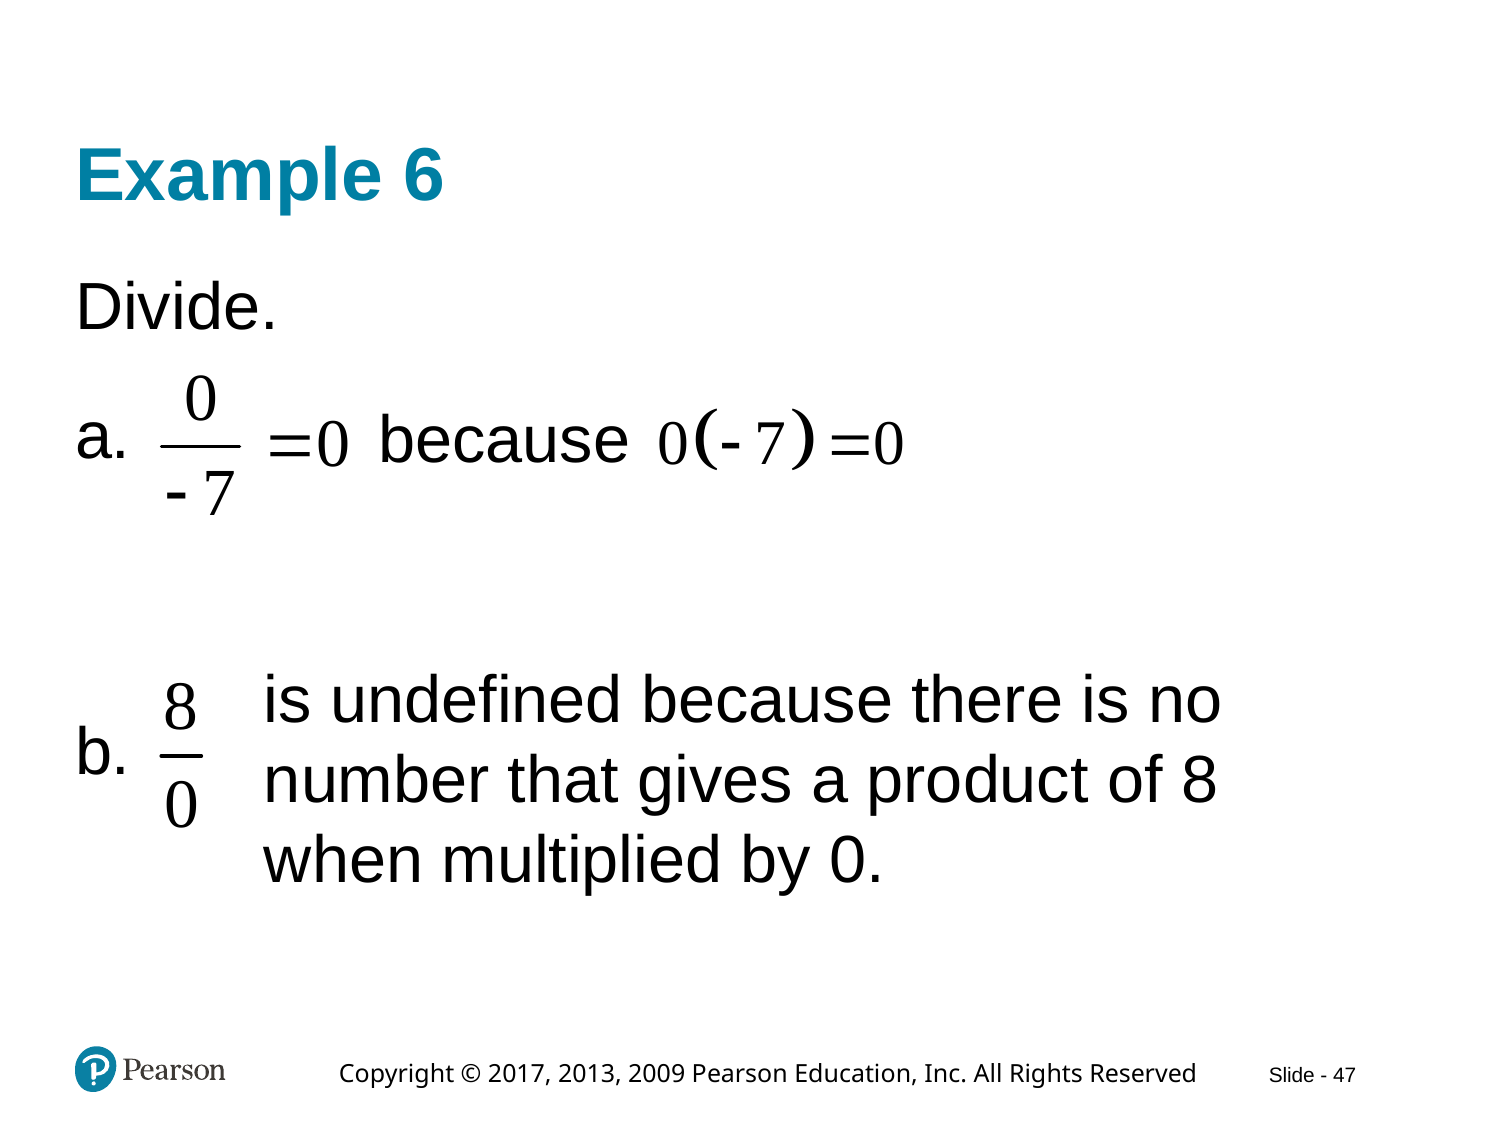

# Example 6
Divide.
a.
because
is undefined because there is no number that gives a product of 8 when multiplied by 0.
b.